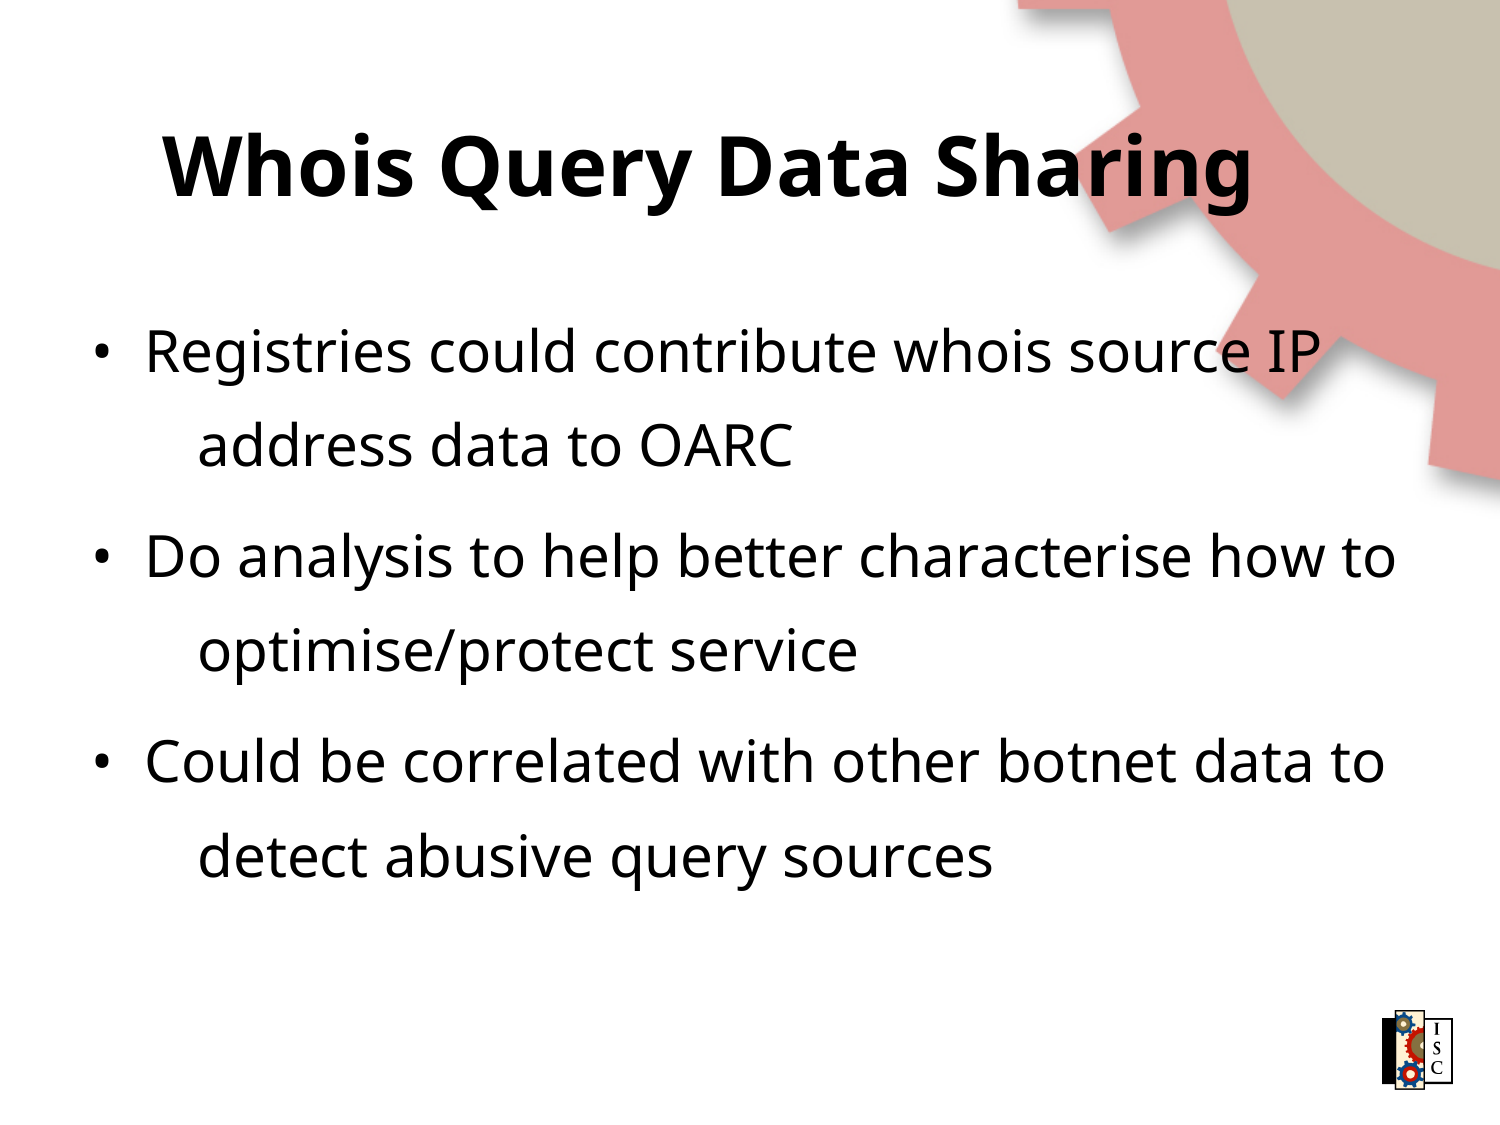

# Whois Query Data Sharing
Registries could contribute whois source IP address data to OARC
Do analysis to help better characterise how to optimise/protect service
Could be correlated with other botnet data to detect abusive query sources